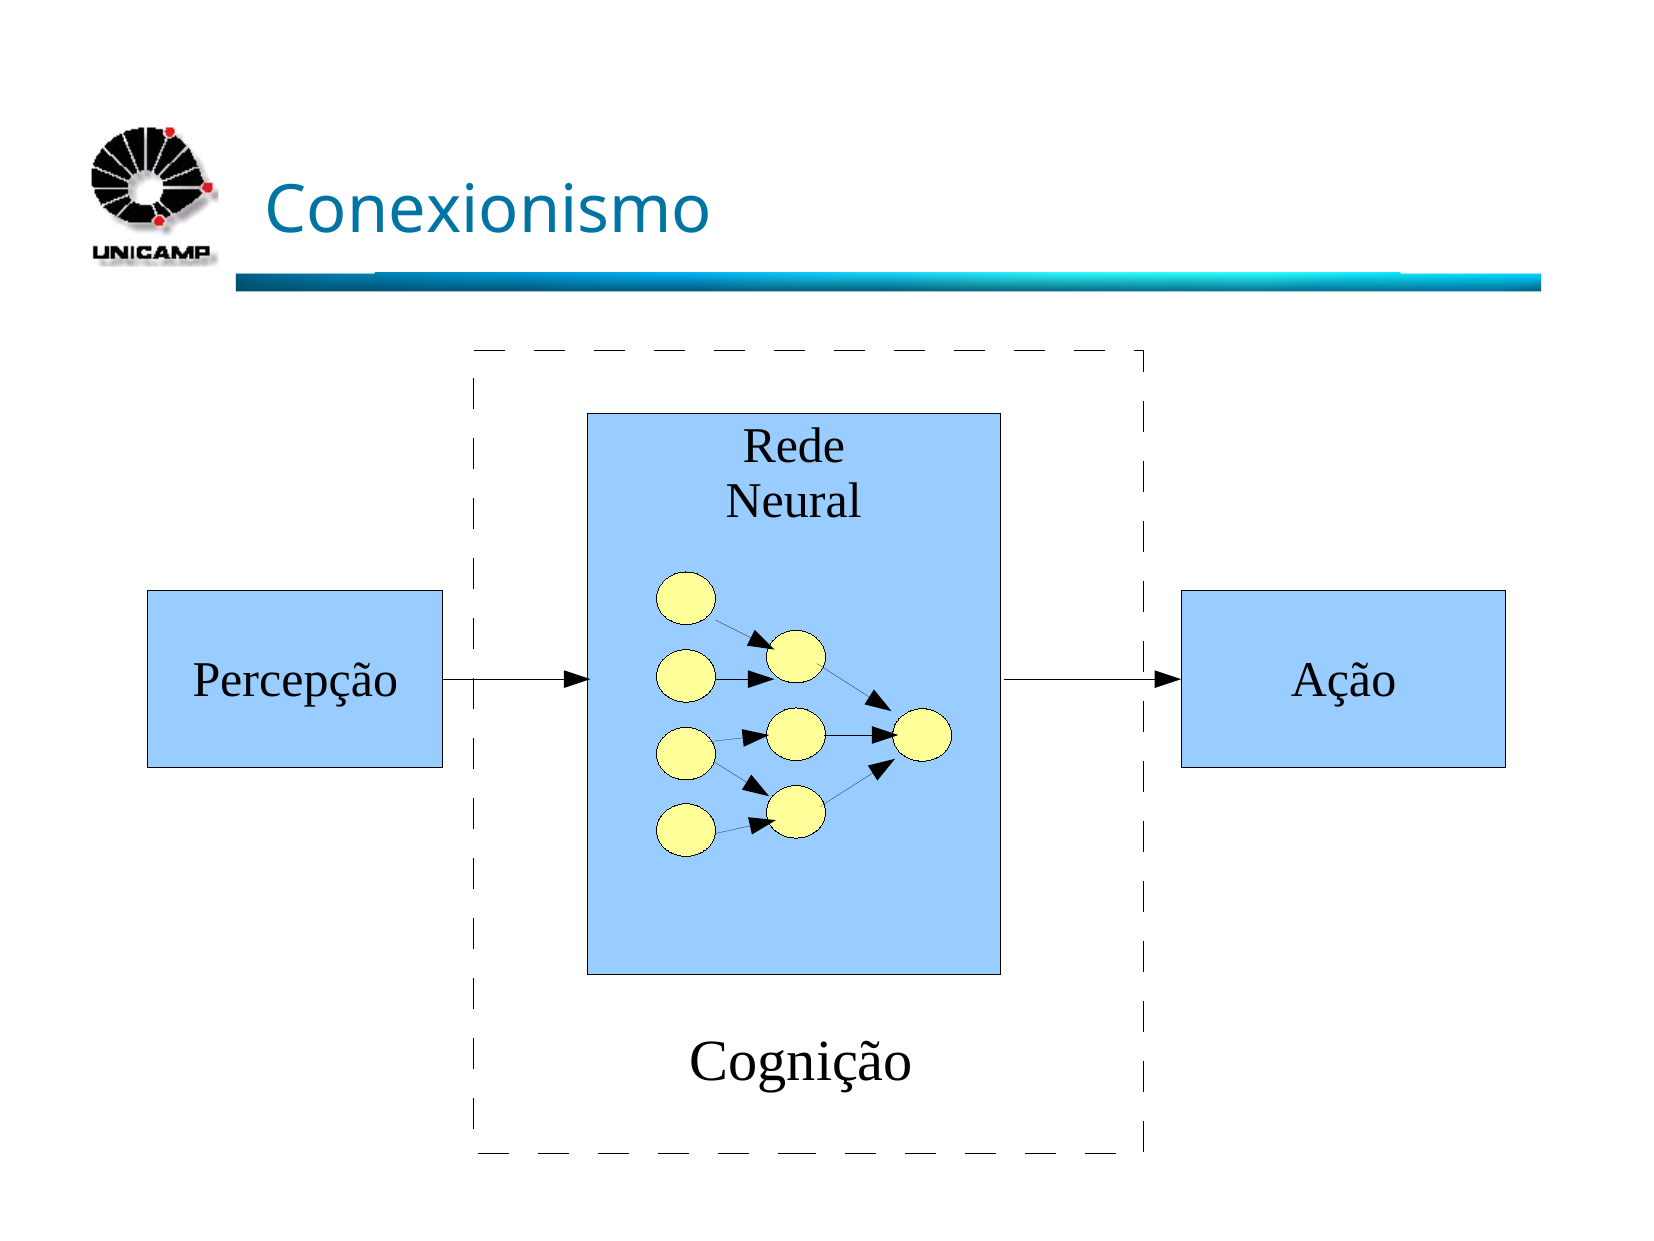

# Conexionismo
Rede
Neural
Percepção
Ação
Cognição